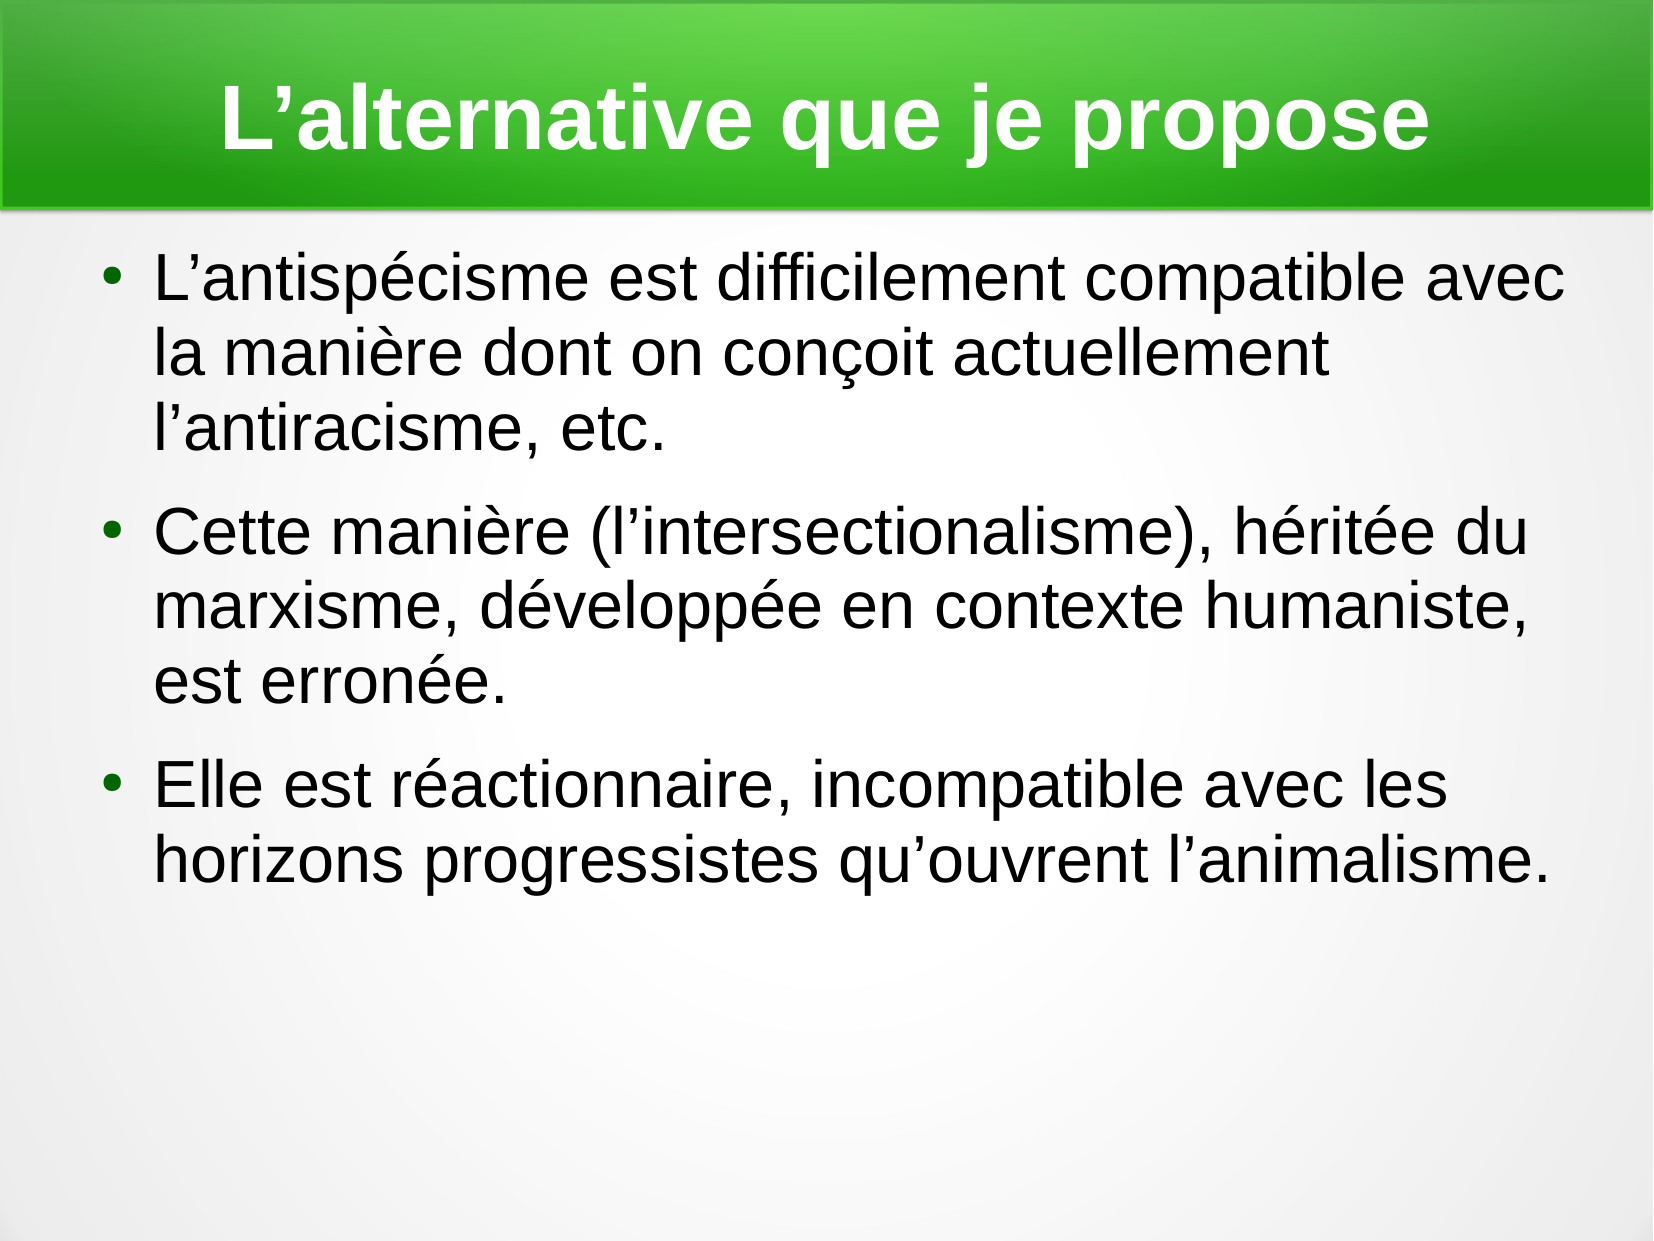

# L’alternative que je propose
L’antispécisme est difficilement compatible avec la manière dont on conçoit actuellement l’antiracisme, etc.
Cette manière (l’intersectionalisme), héritée du marxisme, développée en contexte humaniste, est erronée.
Elle est réactionnaire, incompatible avec les horizons progressistes qu’ouvrent l’animalisme.